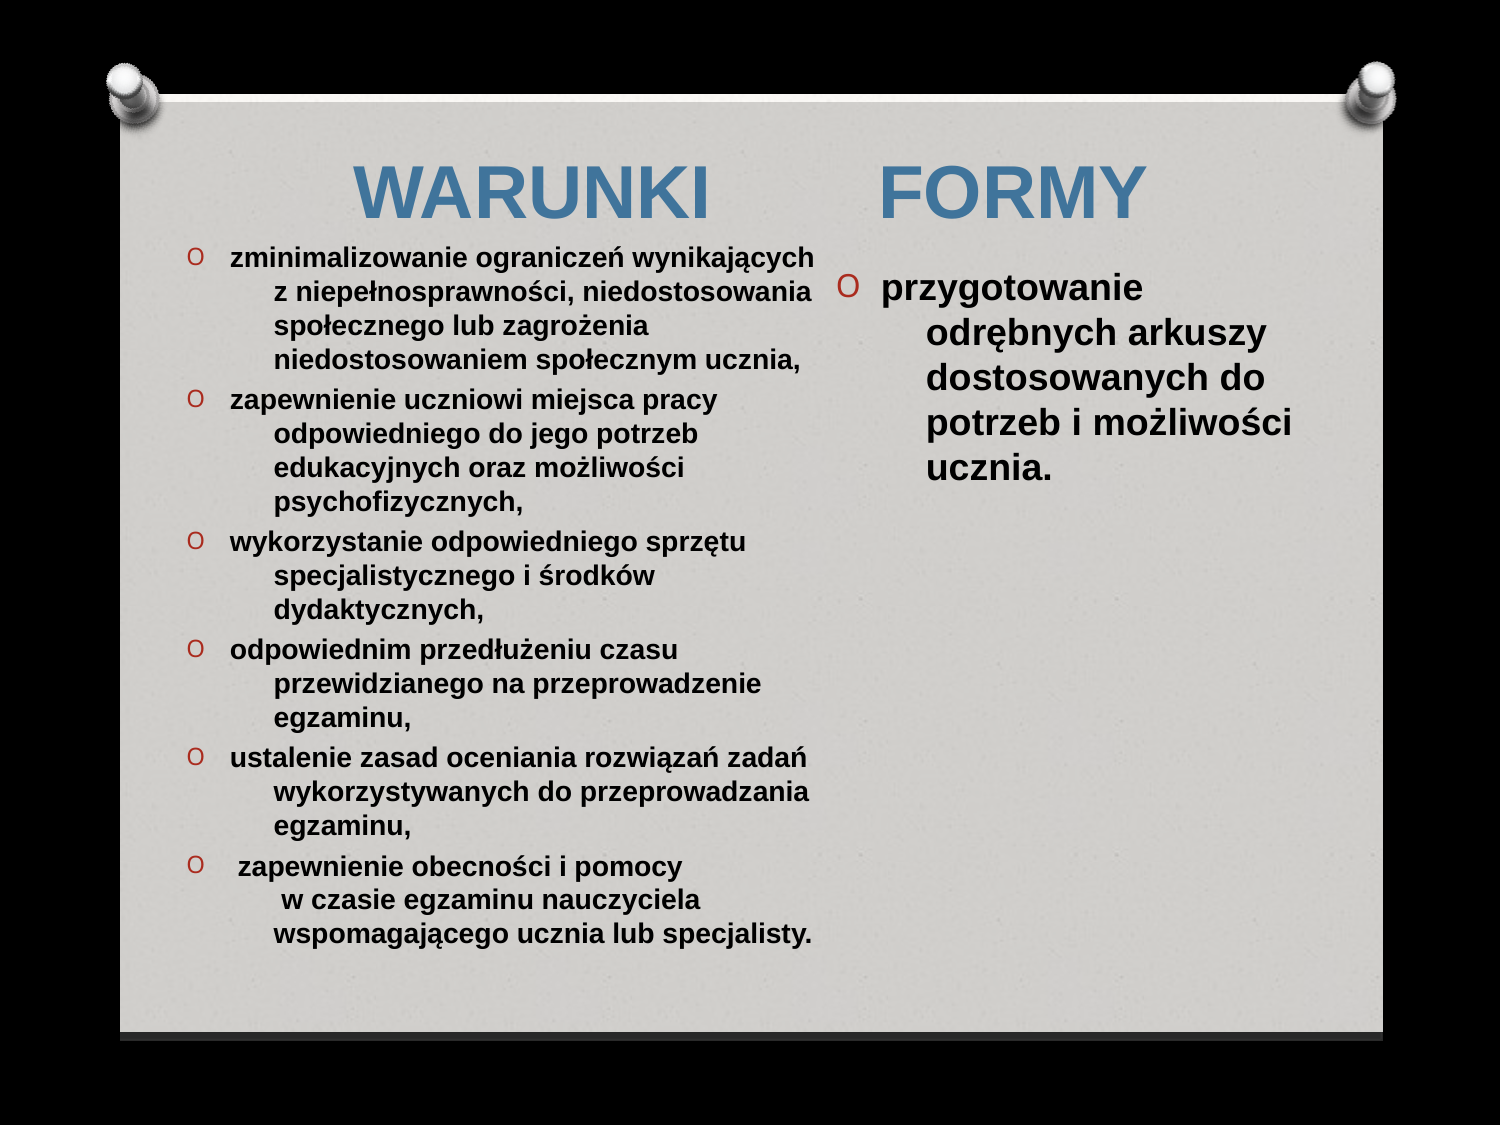

# WARUNKI			FORMY
zminimalizowanie ograniczeń wynikających z niepełnosprawności, niedostosowania społecznego lub zagrożenia niedostosowaniem społecznym ucznia,
zapewnienie uczniowi miejsca pracy odpowiedniego do jego potrzeb edukacyjnych oraz możliwości psychofizycznych,
wykorzystanie odpowiedniego sprzętu specjalistycznego i środków dydaktycznych,
odpowiednim przedłużeniu czasu przewidzianego na przeprowadzenie egzaminu,
ustalenie zasad oceniania rozwiązań zadań wykorzystywanych do przeprowadzania egzaminu,
 zapewnienie obecności i pomocy w czasie egzaminu nauczyciela wspomagającego ucznia lub specjalisty.
przygotowanie odrębnych arkuszy dostosowanych do potrzeb i możliwości ucznia.